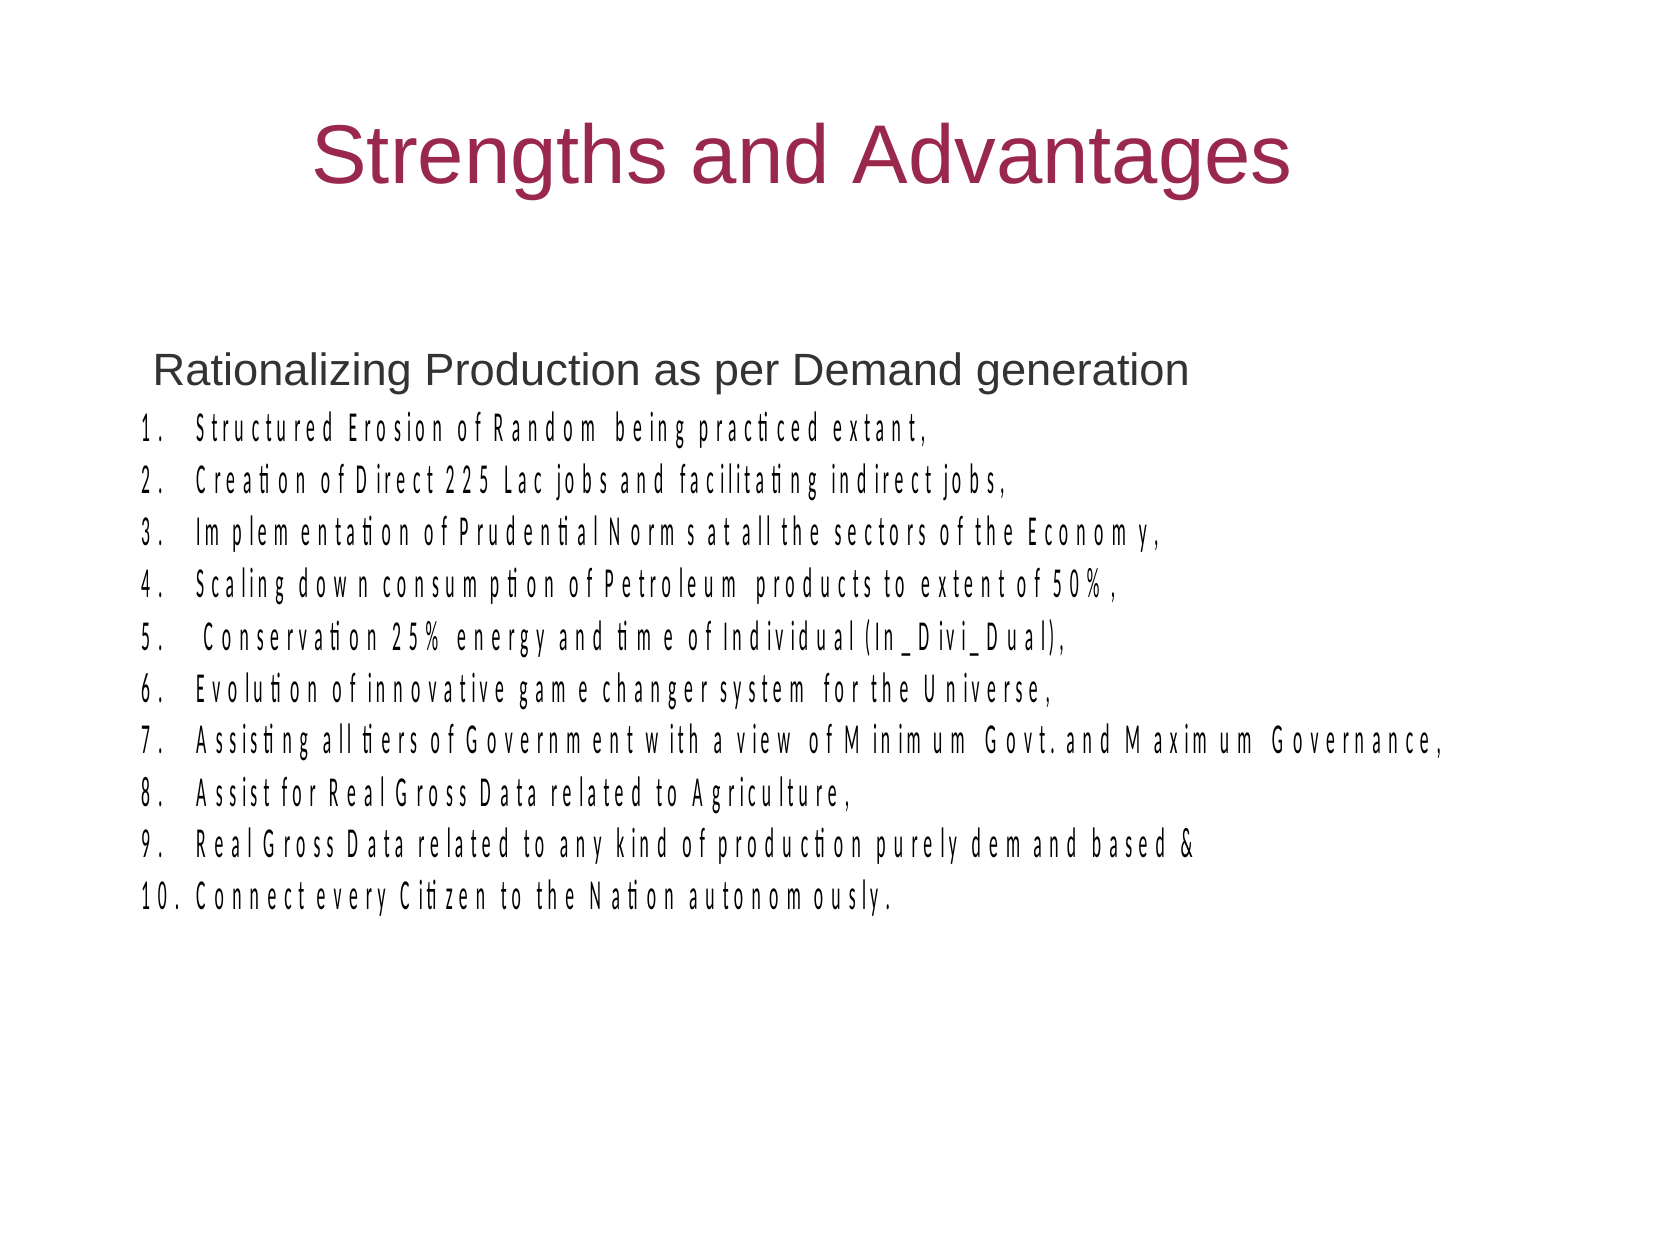

# Strengths and Advantages
Rationalizing Production as per Demand generation